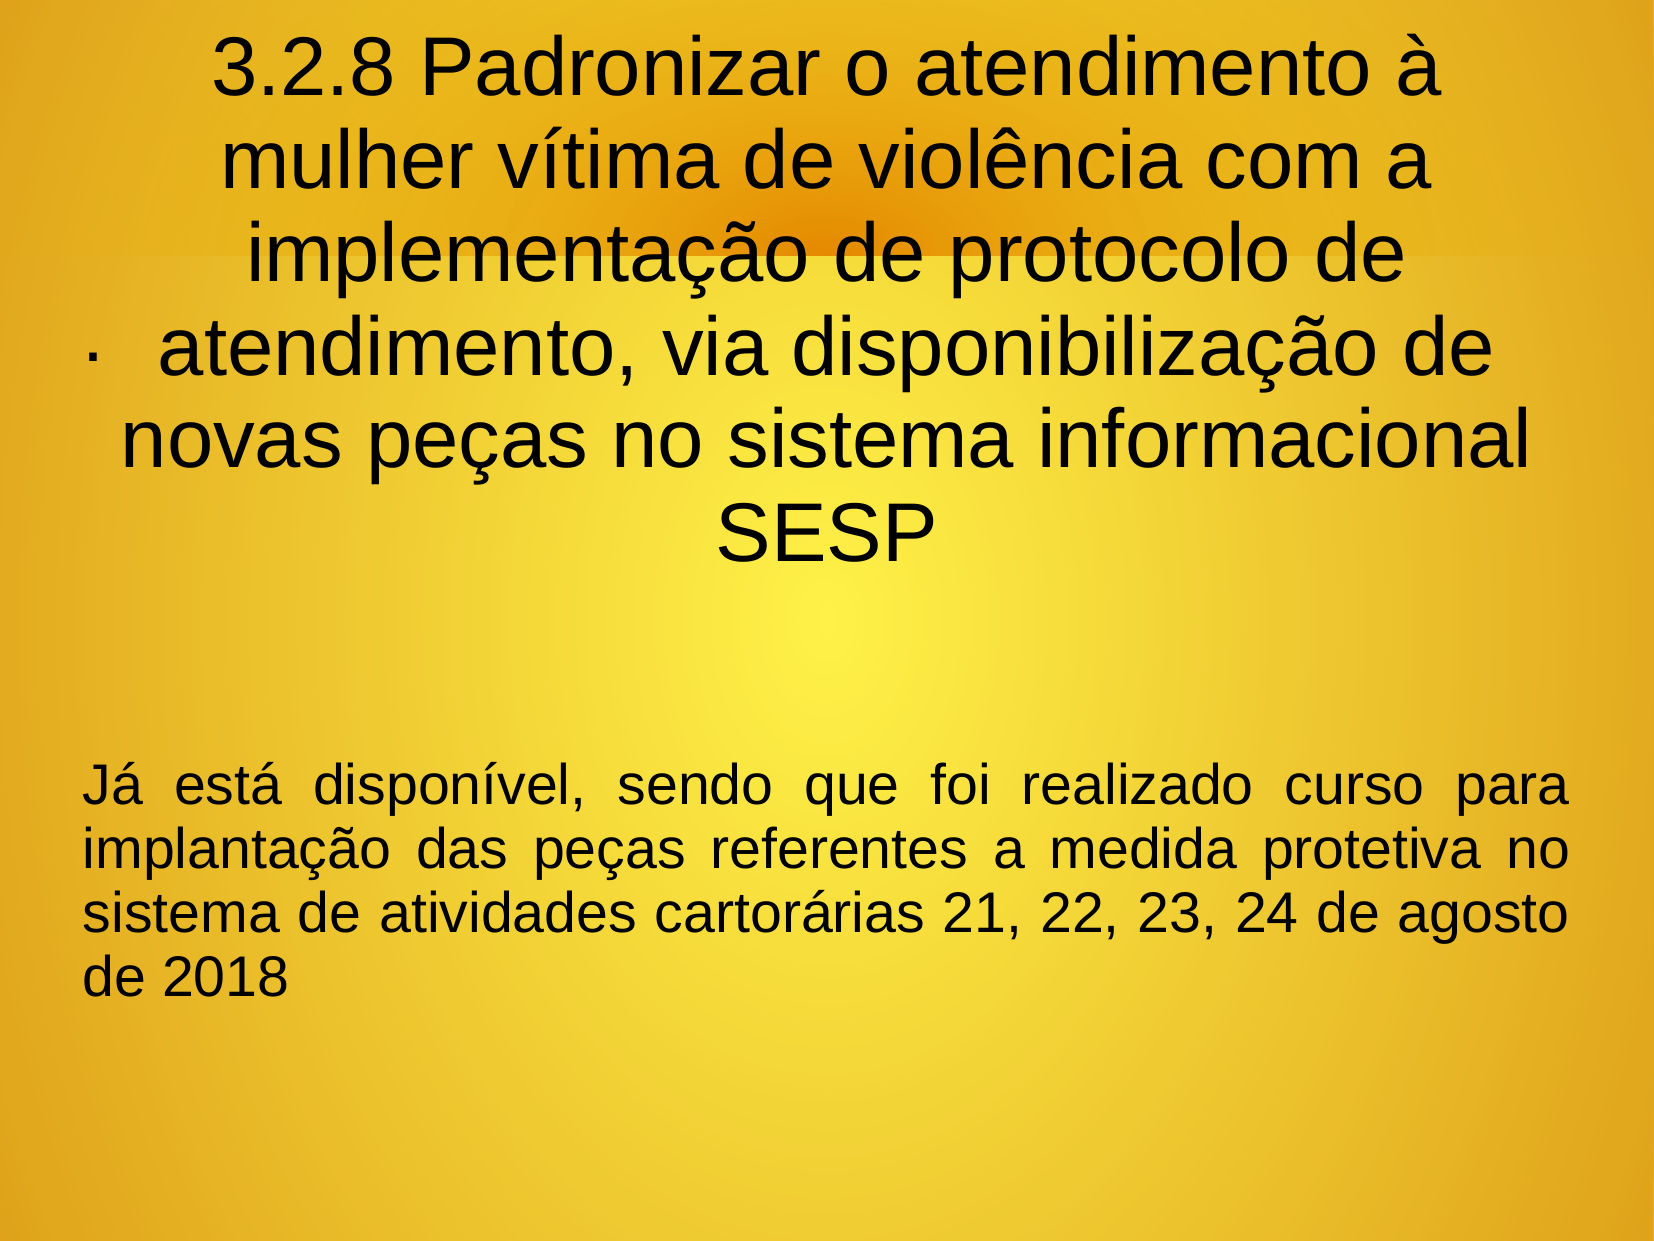

# 3.2.8 Padronizar o atendimento à mulher vítima de violência com a implementação de protocolo de atendimento, via disponibilização de novas peças no sistema informacional SESP
.
Já está disponível, sendo que foi realizado curso para implantação das peças referentes a medida protetiva no sistema de atividades cartorárias 21, 22, 23, 24 de agosto de 2018